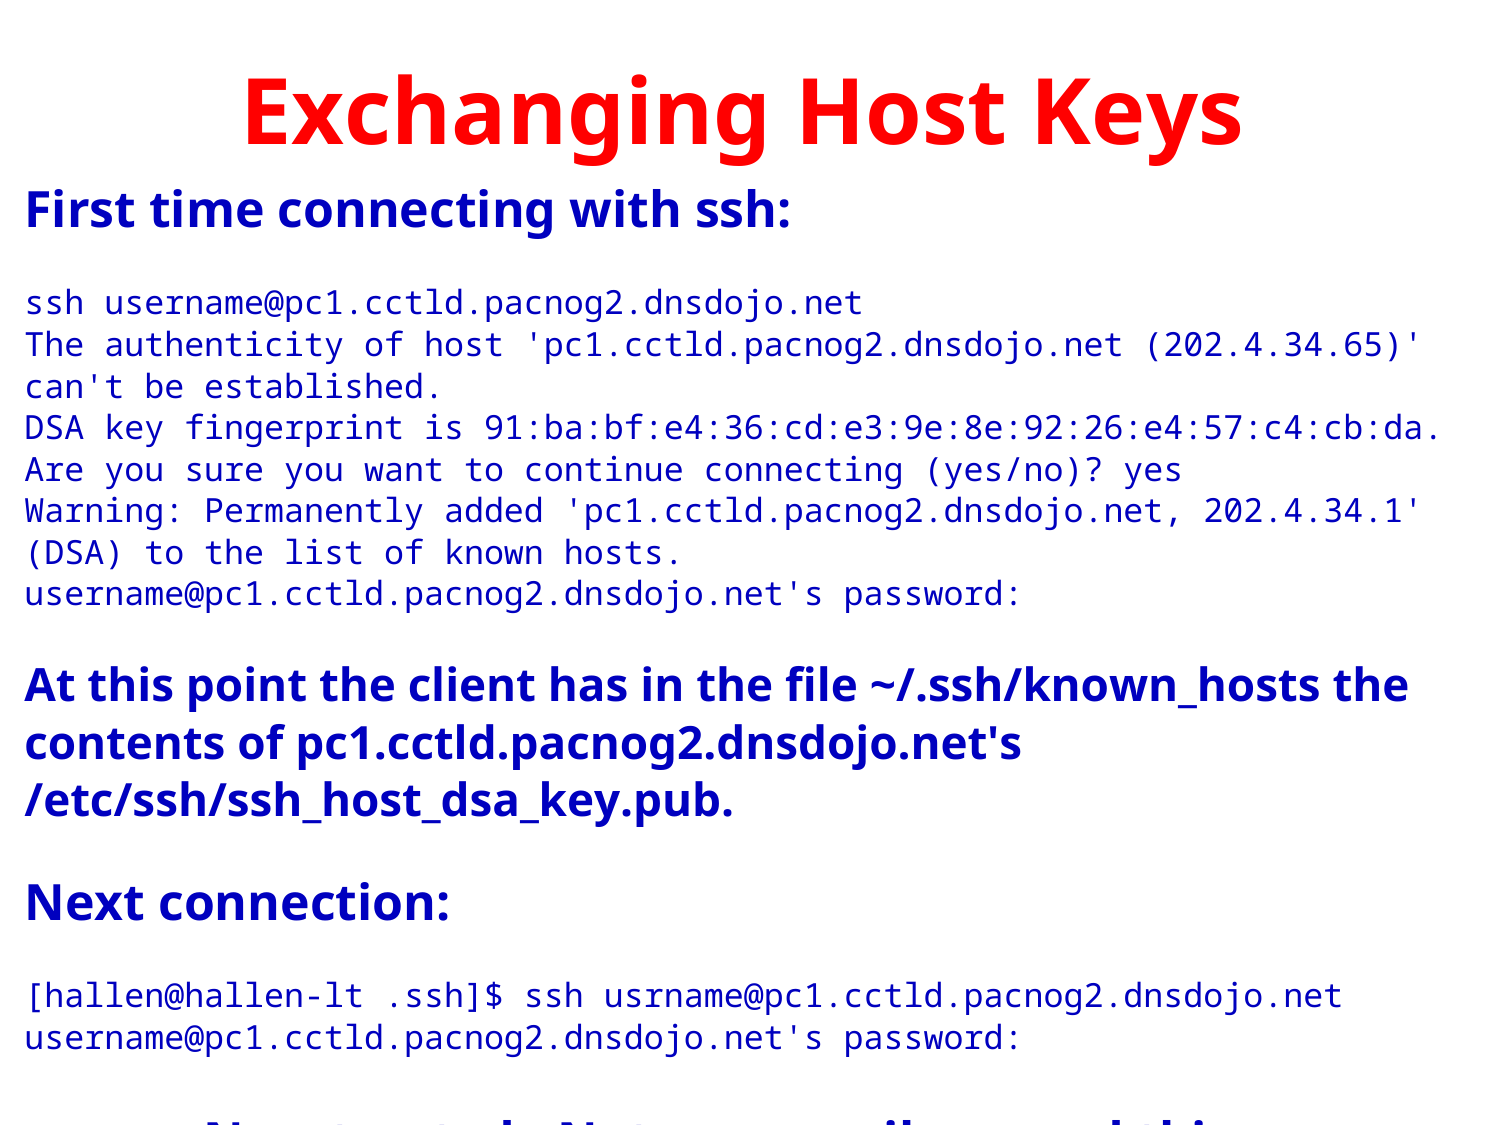

# Exchanging Host Keys
First time connecting with ssh:
ssh username@pc1.cctld.pacnog2.dnsdojo.net
The authenticity of host 'pc1.cctld.pacnog2.dnsdojo.net (202.4.34.65)' can't be established.
DSA key fingerprint is 91:ba:bf:e4:36:cd:e3:9e:8e:92:26:e4:57:c4:cb:da.
Are you sure you want to continue connecting (yes/no)? yes
Warning: Permanently added 'pc1.cctld.pacnog2.dnsdojo.net, 202.4.34.1' (DSA) to the list of known hosts.
username@pc1.cctld.pacnog2.dnsdojo.net's password:
At this point the client has in the file ~/.ssh/known_hosts the contents of pc1.cctld.pacnog2.dnsdojo.net's /etc/ssh/ssh_host_dsa_key.pub.
Next connection:
[hallen@hallen-lt .ssh]$ ssh usrname@pc1.cctld.pacnog2.dnsdojo.net
username@pc1.cctld.pacnog2.dnsdojo.net's password:
Now trusted - Not necessarily a good thing...